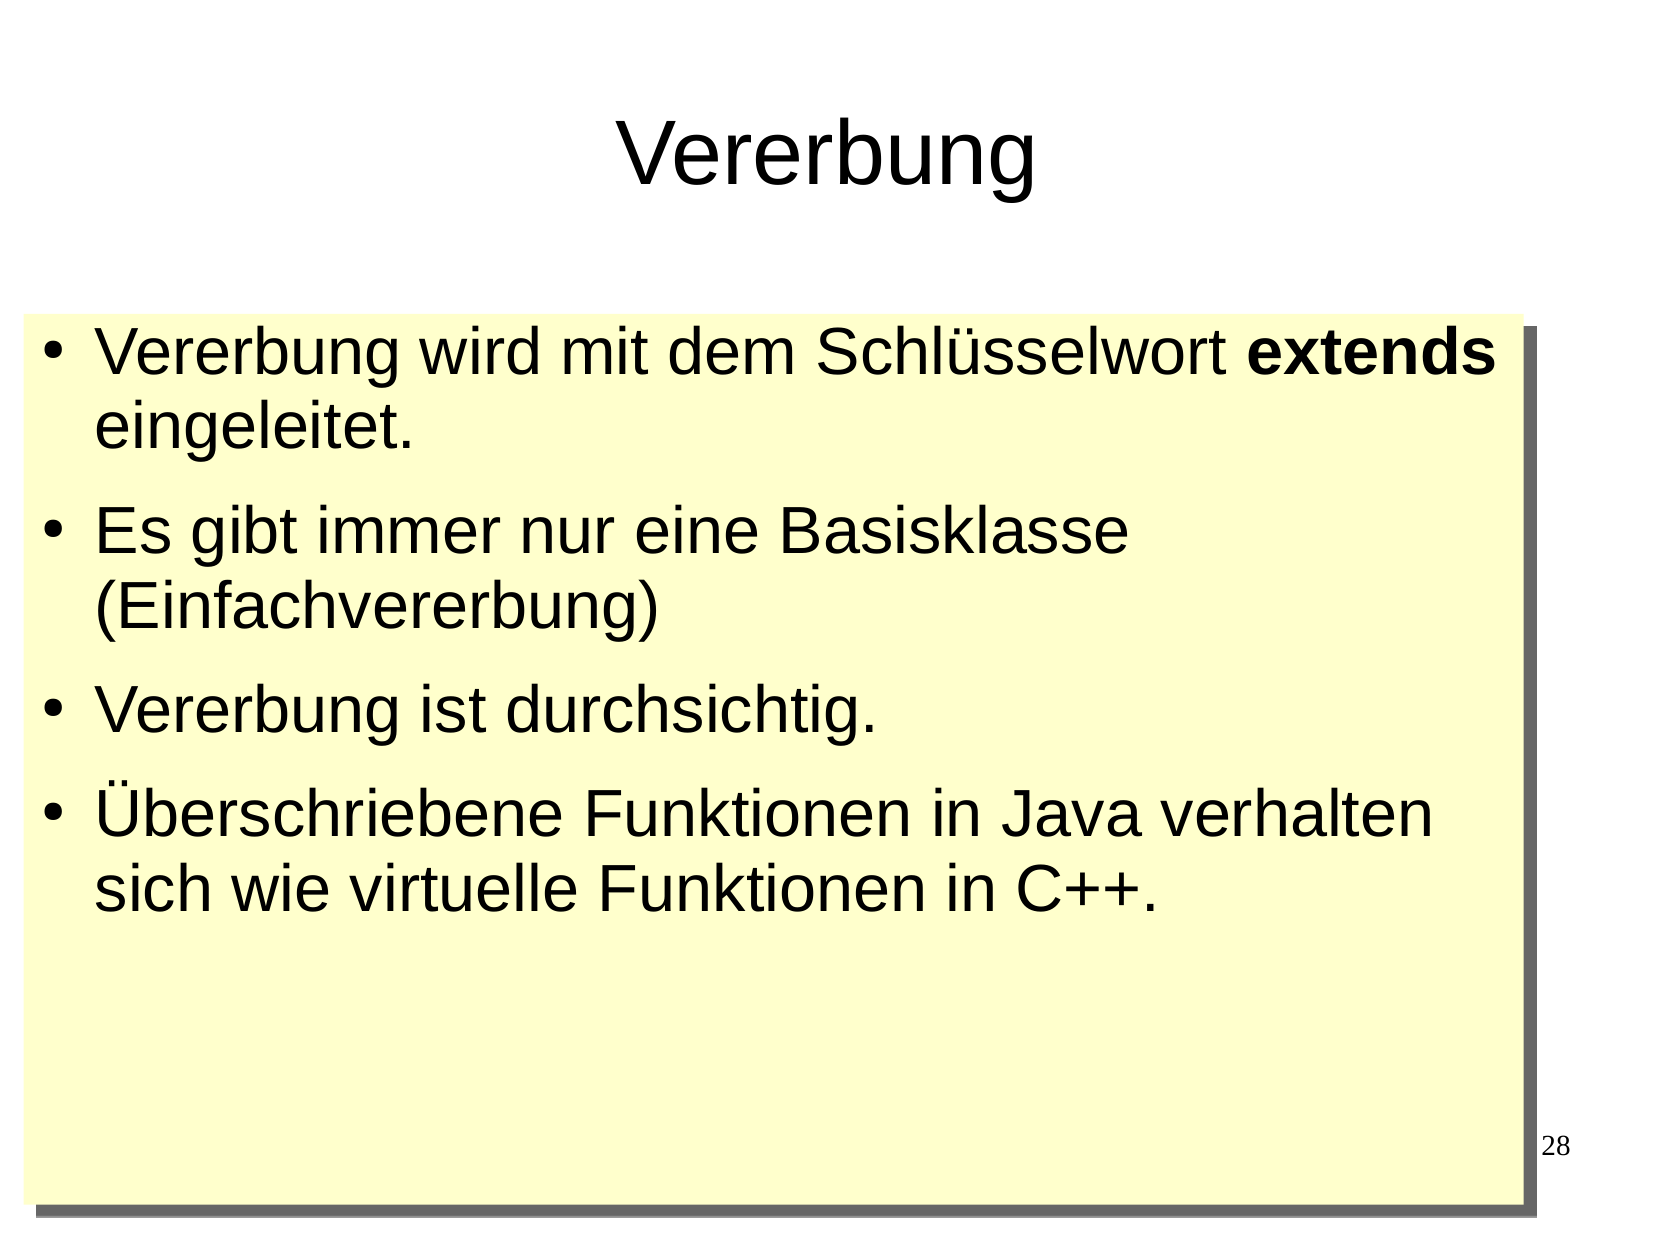

# Vererbung
Vererbung wird mit dem Schlüsselwort extends eingeleitet.
Es gibt immer nur eine Basisklasse (Einfachvererbung)
Vererbung ist durchsichtig.
Überschriebene Funktionen in Java verhalten sich wie virtuelle Funktionen in C++.
28